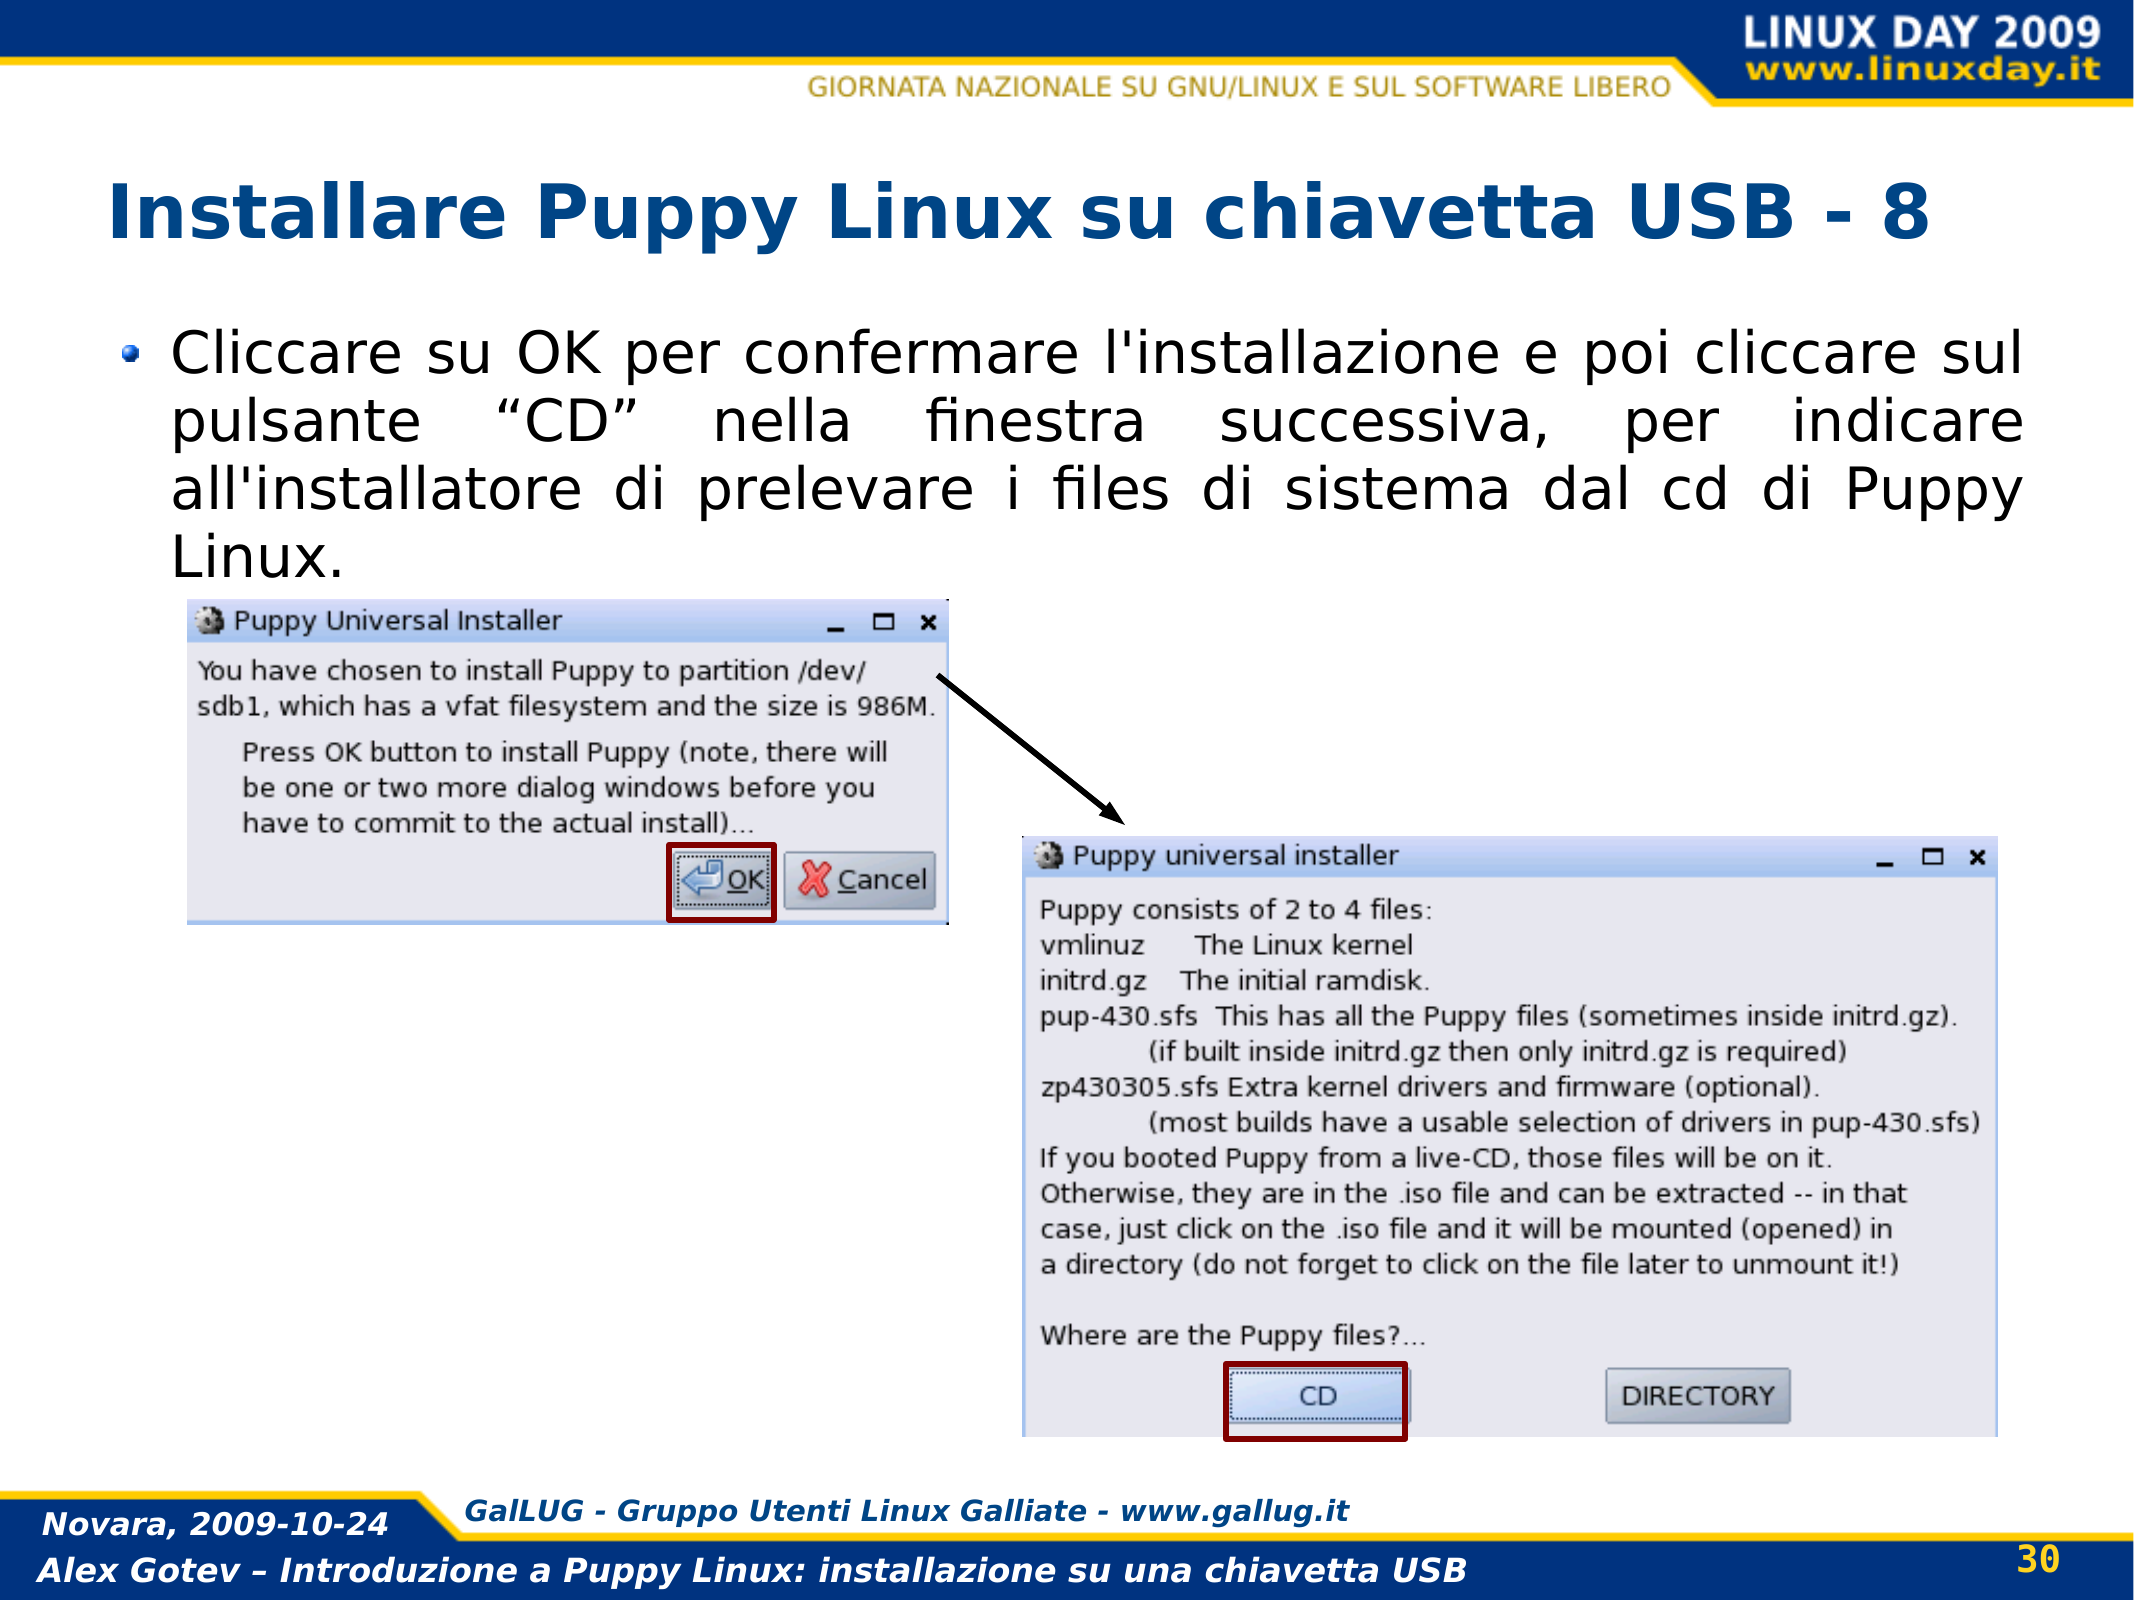

# Installare Puppy Linux su chiavetta USB - 8
Cliccare su OK per confermare l'installazione e poi cliccare sul pulsante “CD” nella finestra successiva, per indicare all'installatore di prelevare i files di sistema dal cd di Puppy Linux.